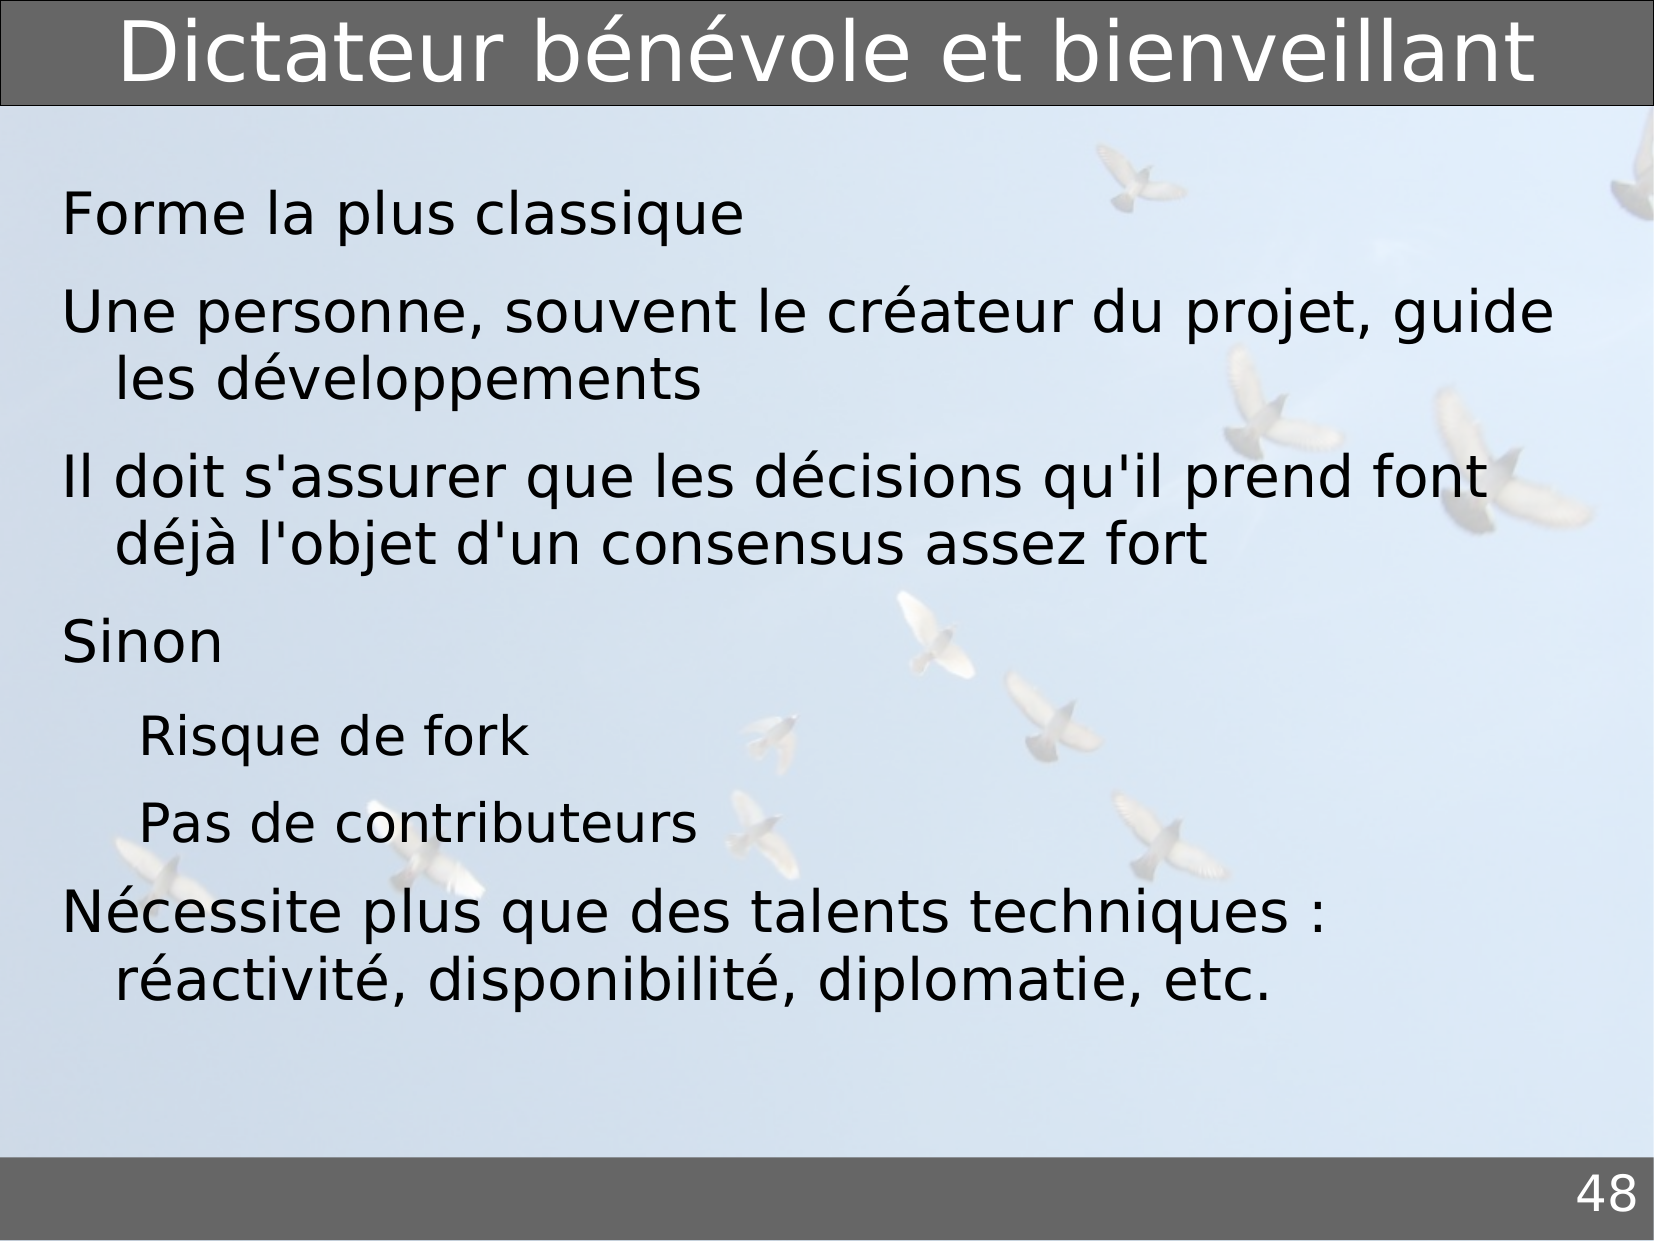

# Dictateur bénévole et bienveillant
Forme la plus classique
Une personne, souvent le créateur du projet, guide les développements
Il doit s'assurer que les décisions qu'il prend font déjà l'objet d'un consensus assez fort
Sinon
Risque de fork
Pas de contributeurs
Nécessite plus que des talents techniques : réactivité, disponibilité, diplomatie, etc.